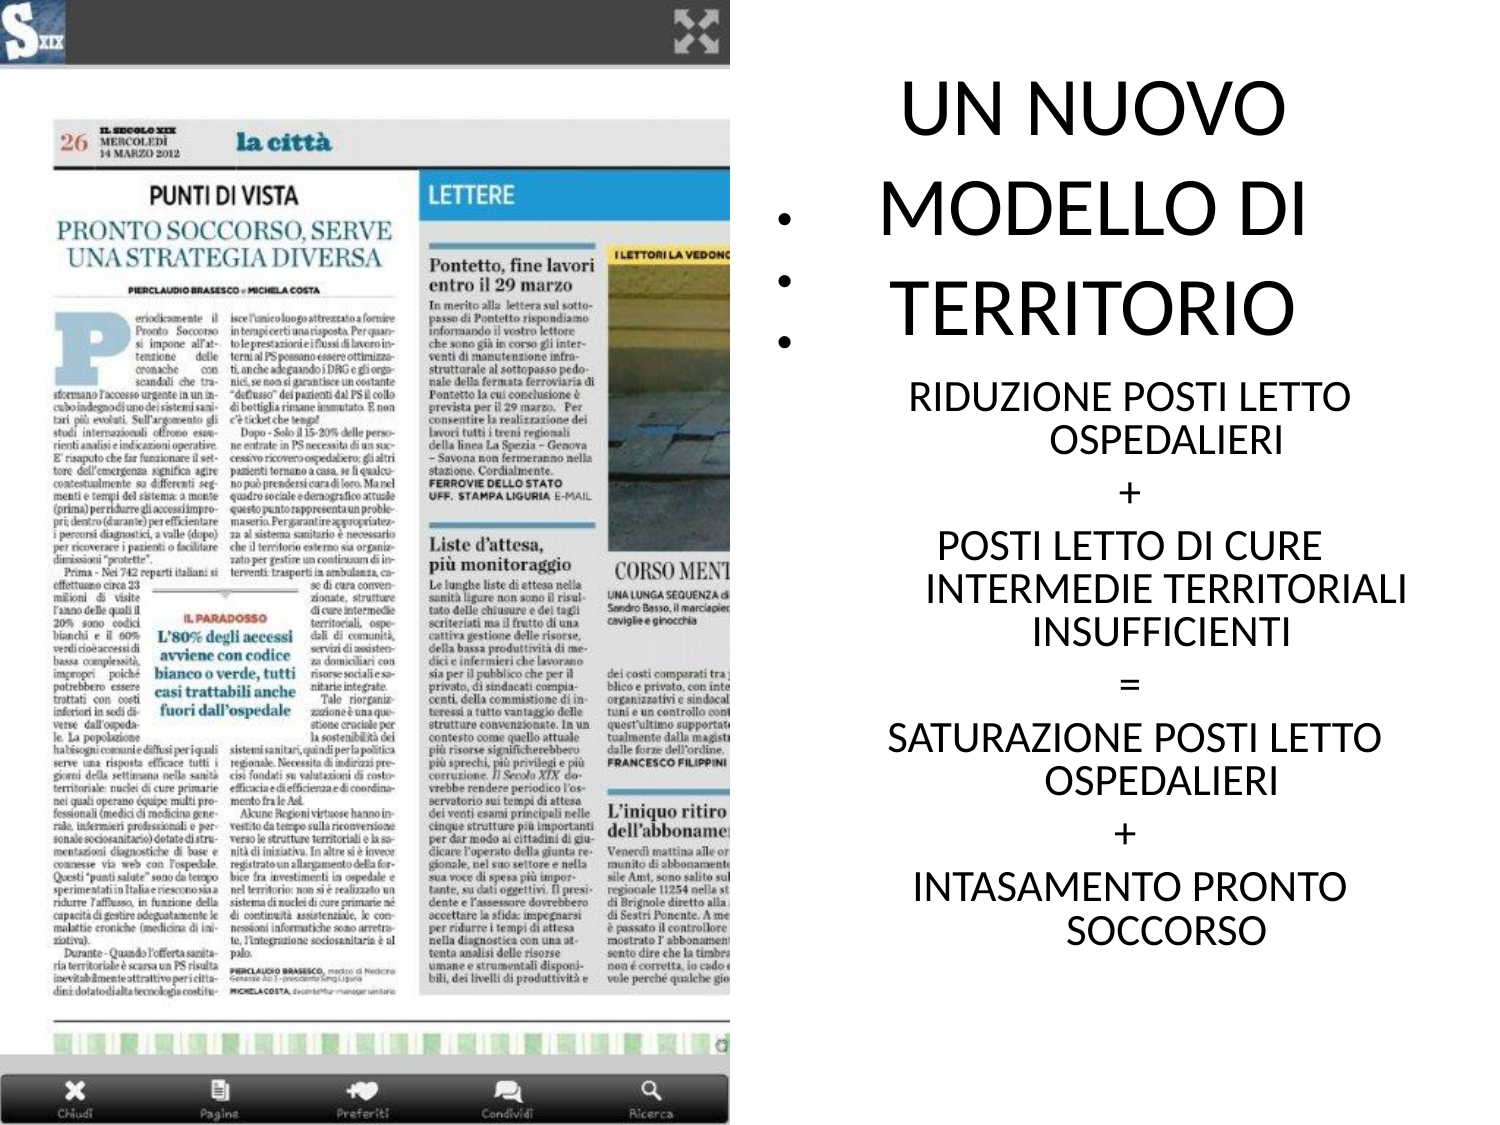

# UN NUOVO MODELLO DI TERRITORIO
RIDUZIONE POSTI LETTO OSPEDALIERI
 +
POSTI LETTO DI CURE INTERMEDIE TERRITORIALI INSUFFICIENTI
=
 SATURAZIONE POSTI LETTO OSPEDALIERI
+
INTASAMENTO PRONTO SOCCORSO